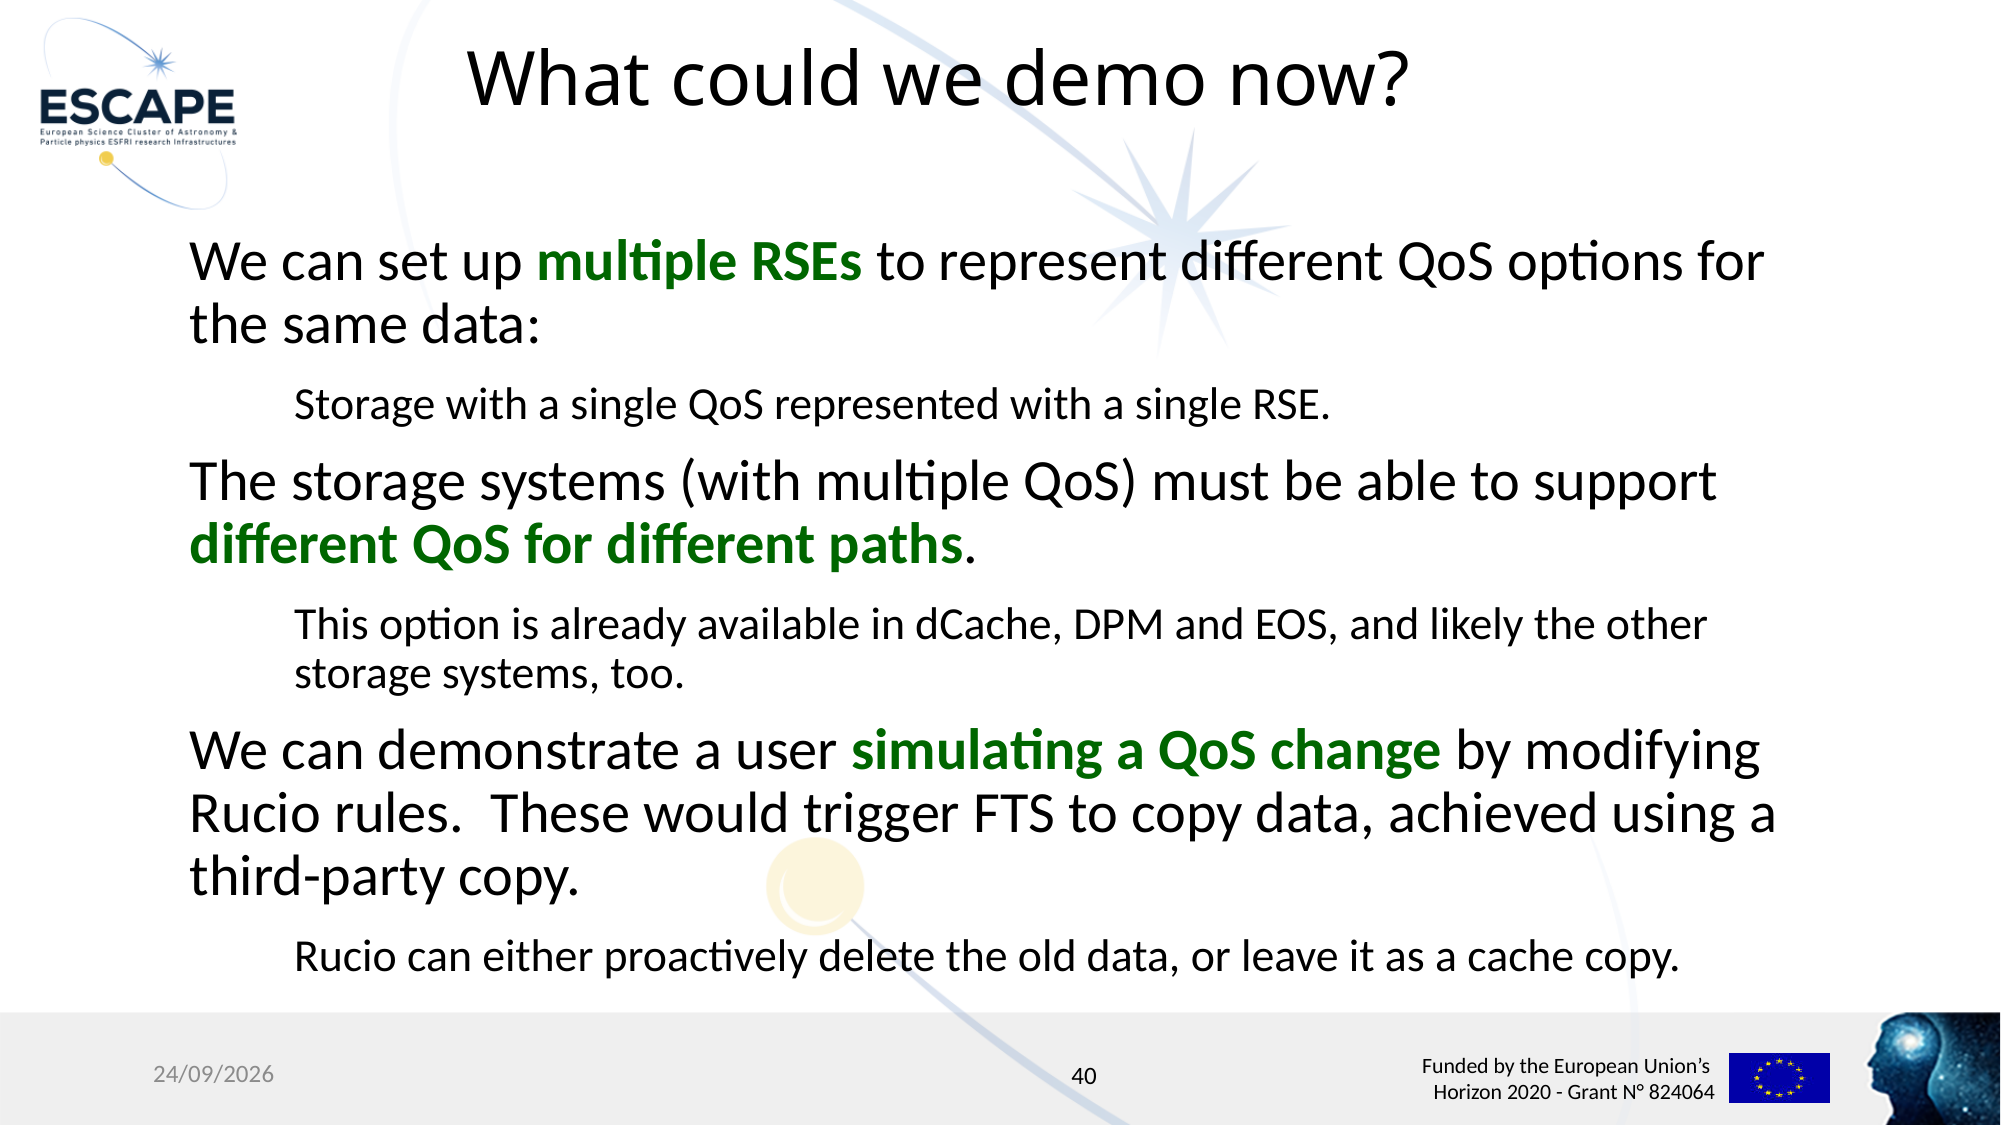

# What could we demo now?
We can set up multiple RSEs to represent different QoS options for the same data:
Storage with a single QoS represented with a single RSE.
The storage systems (with multiple QoS) must be able to support different QoS for different paths.
This option is already available in dCache, DPM and EOS, and likely the other storage systems, too.
We can demonstrate a user simulating a QoS change by modifying Rucio rules. These would trigger FTS to copy data, achieved using a third-party copy.
Rucio can either proactively delete the old data, or leave it as a cache copy.